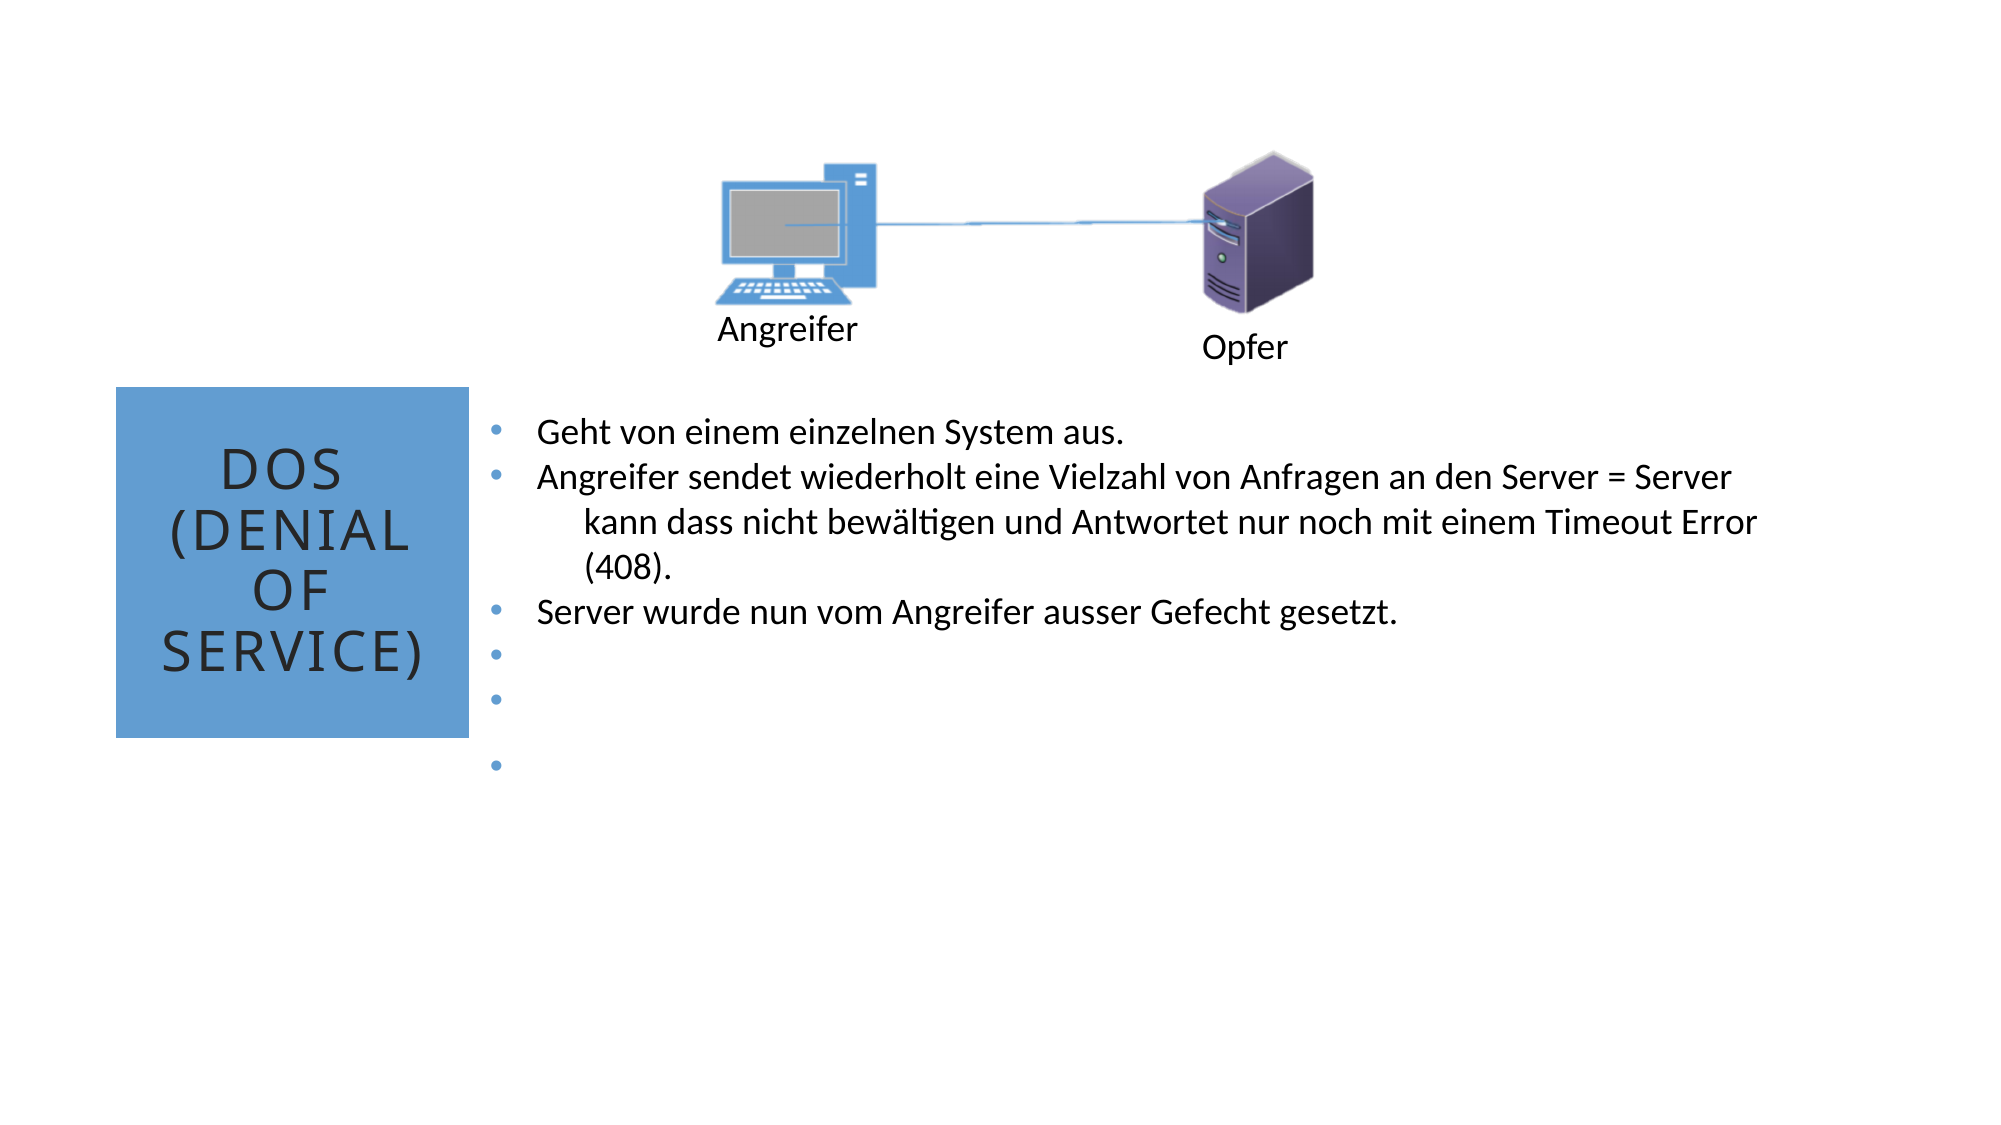

Angreifer
Opfer
# Geht von einem einzelnen System aus.
Angreifer sendet wiederholt eine Vielzahl von Anfragen an den Server = Server kann dass nicht bewältigen und Antwortet nur noch mit einem Timeout Error (408).
Server wurde nun vom Angreifer ausser Gefecht gesetzt.
Dos
(Denial of Service)